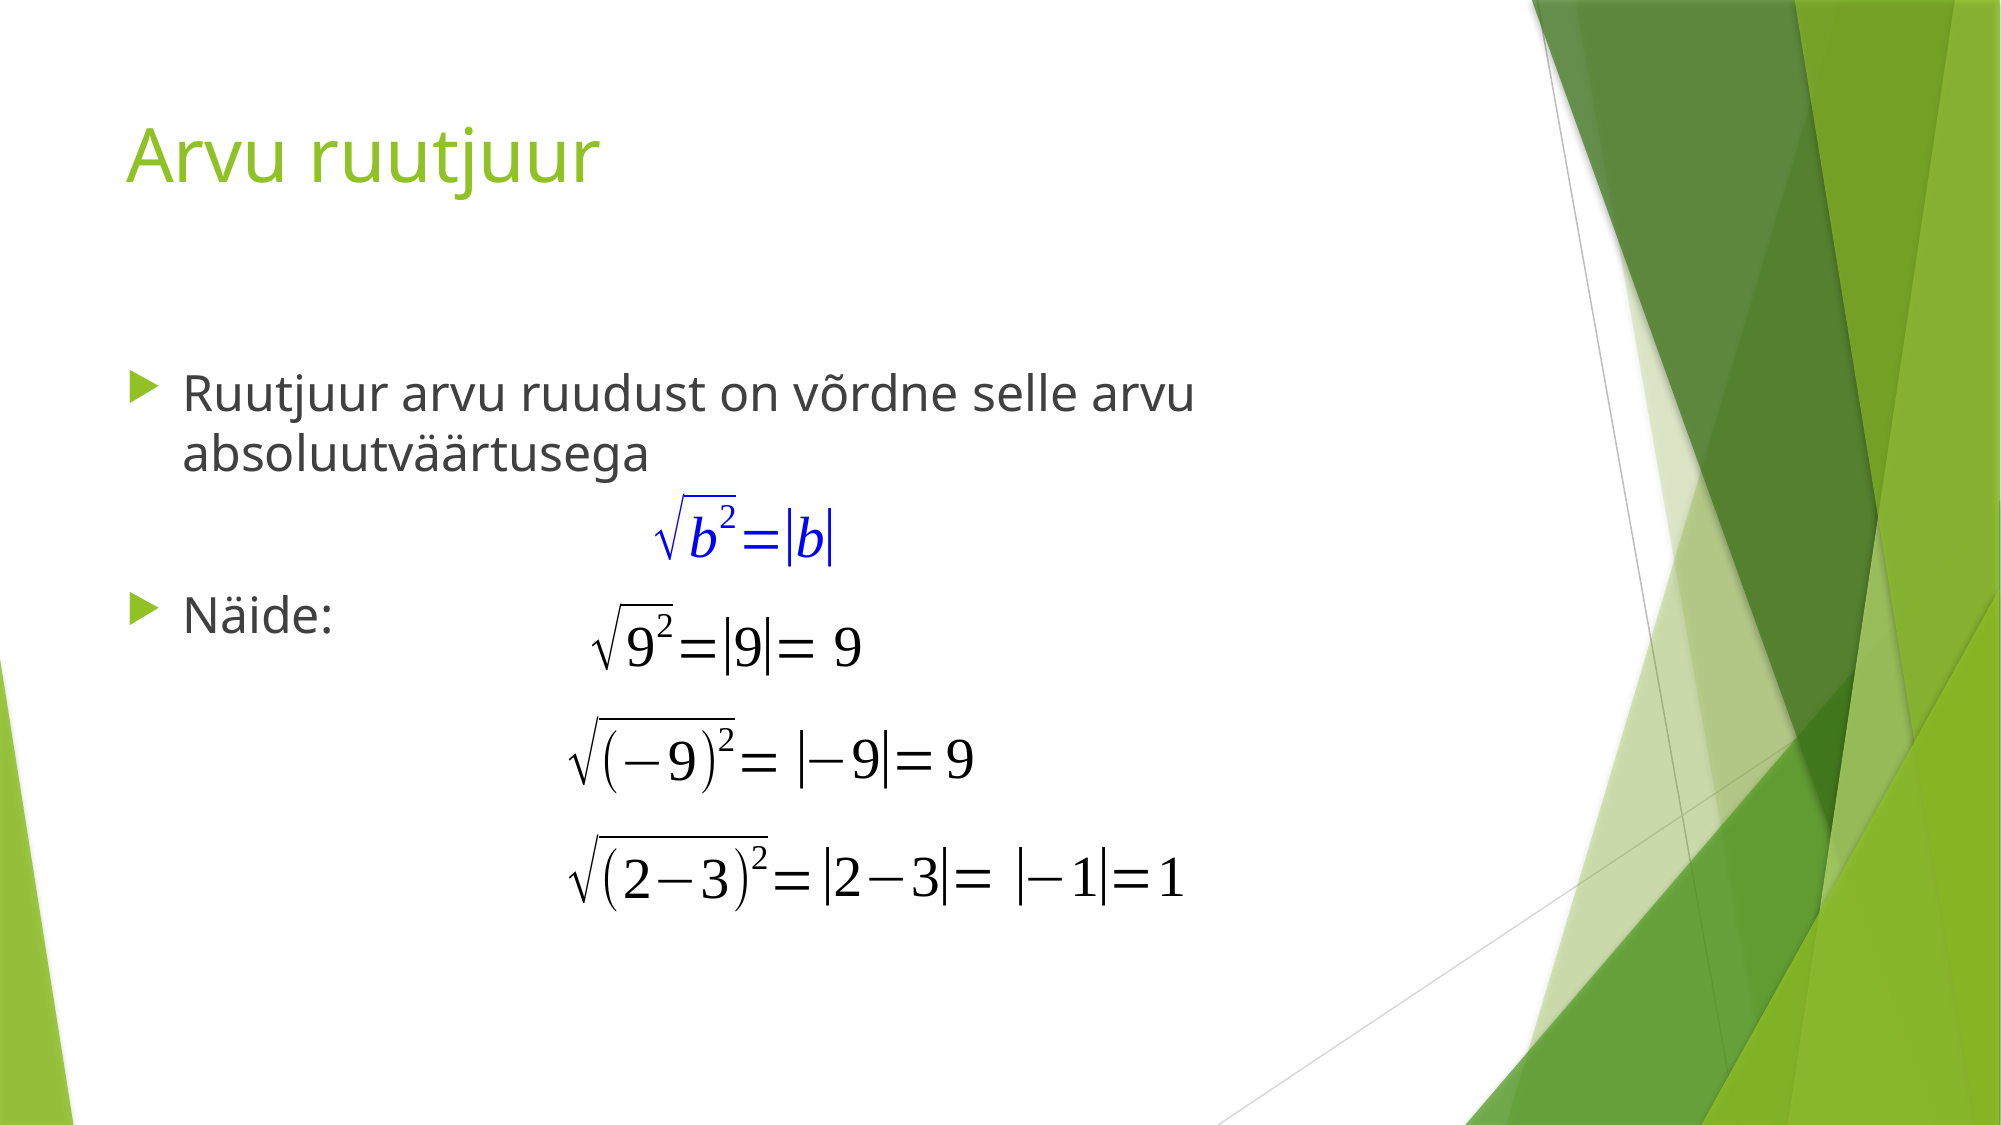

# Arvu ruutjuur
Ruutjuur arvu ruudust on võrdne selle arvu absoluutväärtusega
Näide: